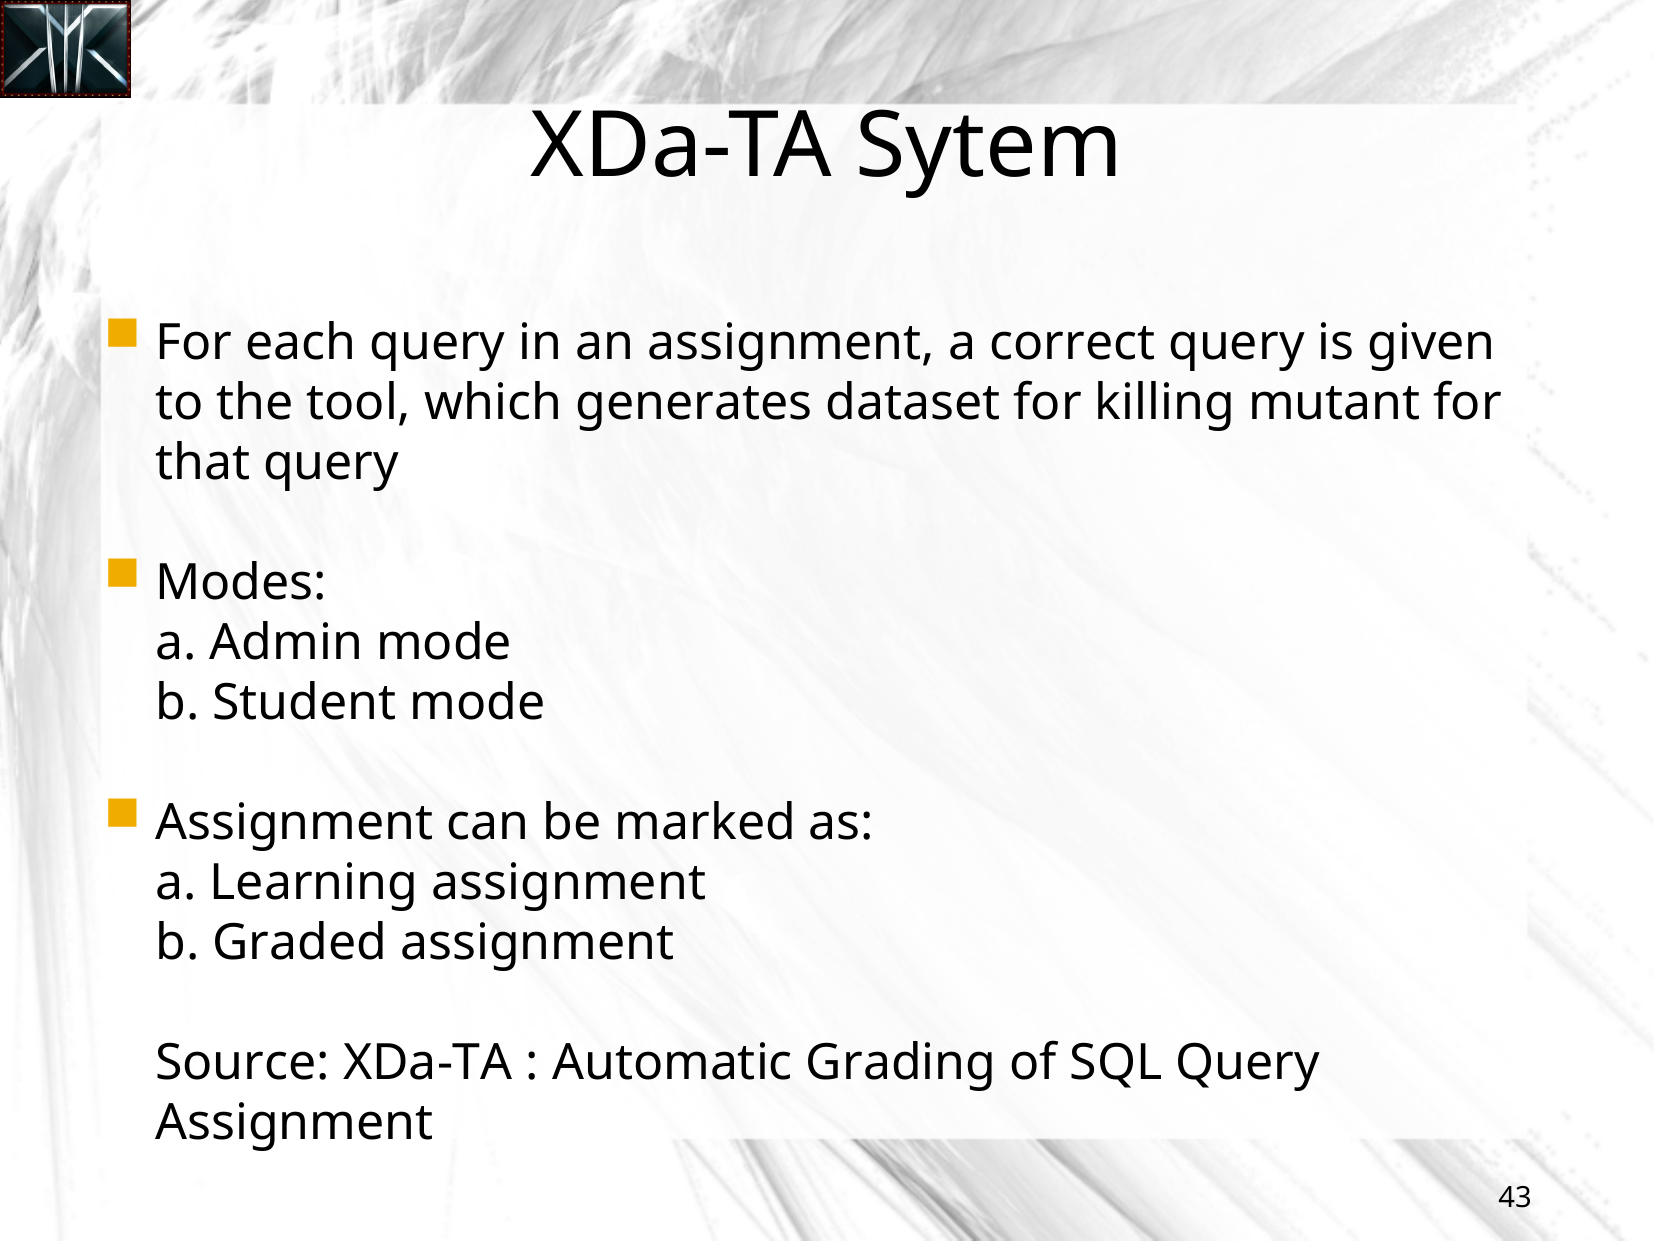

# XDa-TA Sytem
For each query in an assignment, a correct query is given to the tool, which generates dataset for killing mutant for that query
Modes:
a. Admin mode
b. Student mode
Assignment can be marked as:
a. Learning assignment
b. Graded assignment
Source: XDa-TA : Automatic Grading of SQL Query Assignment